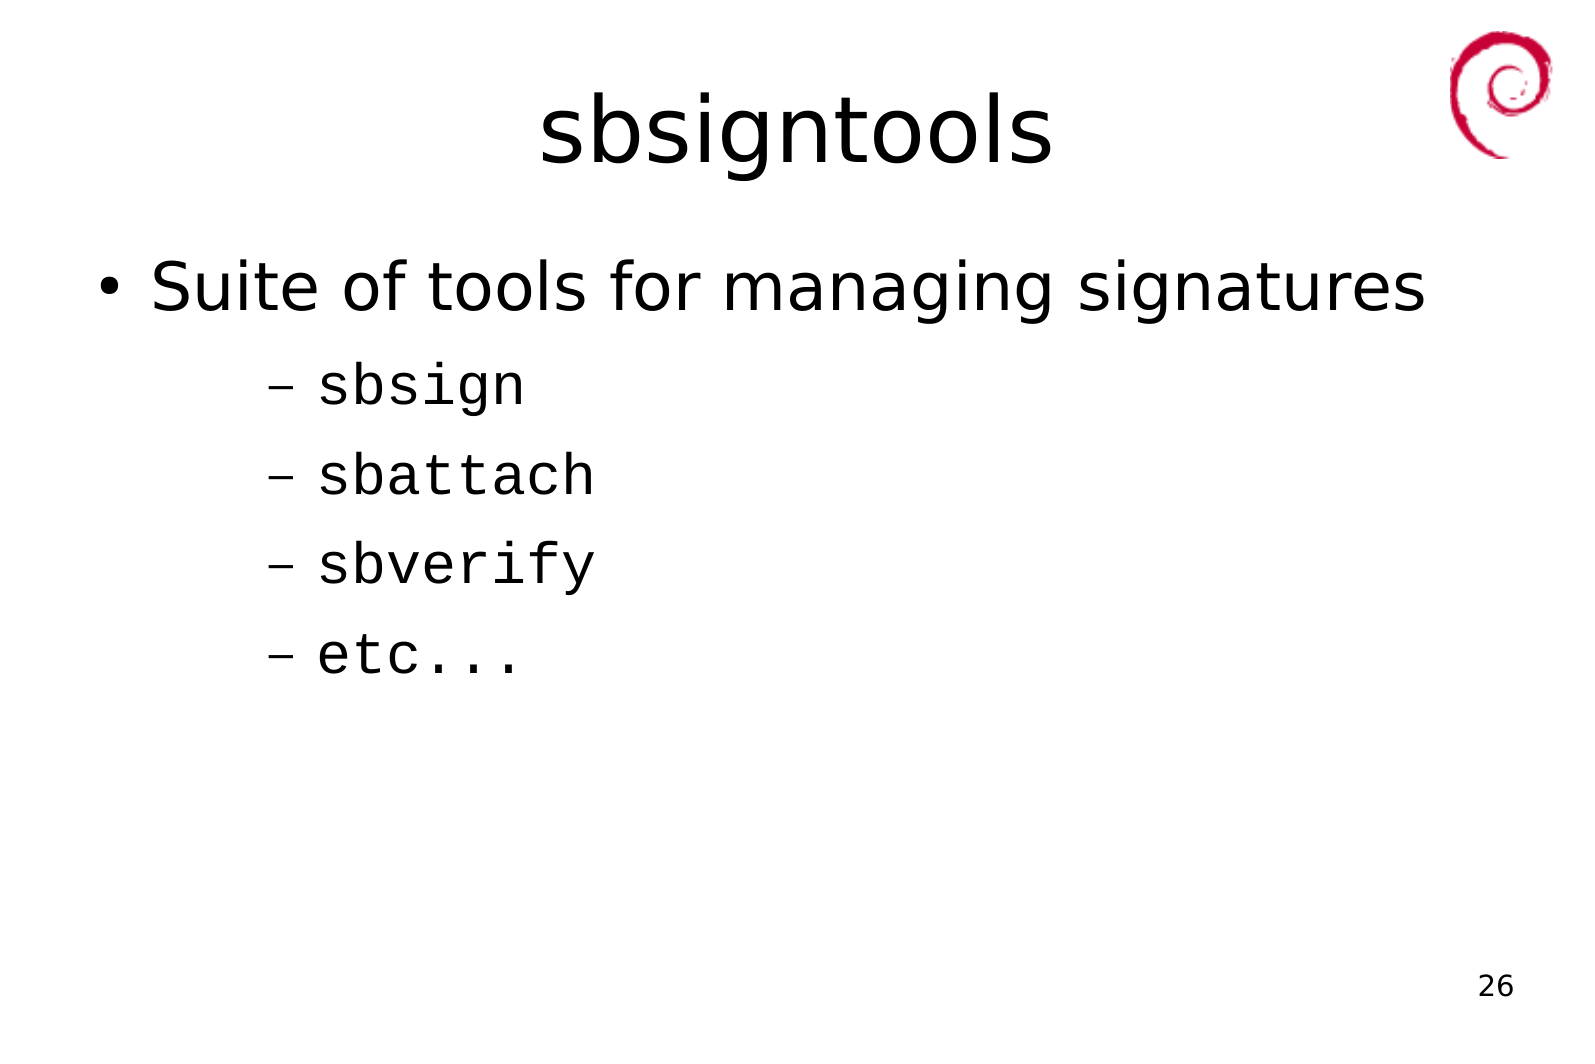

# sbsigntools
Suite of tools for managing signatures
sbsign
sbattach
sbverify
etc...
26